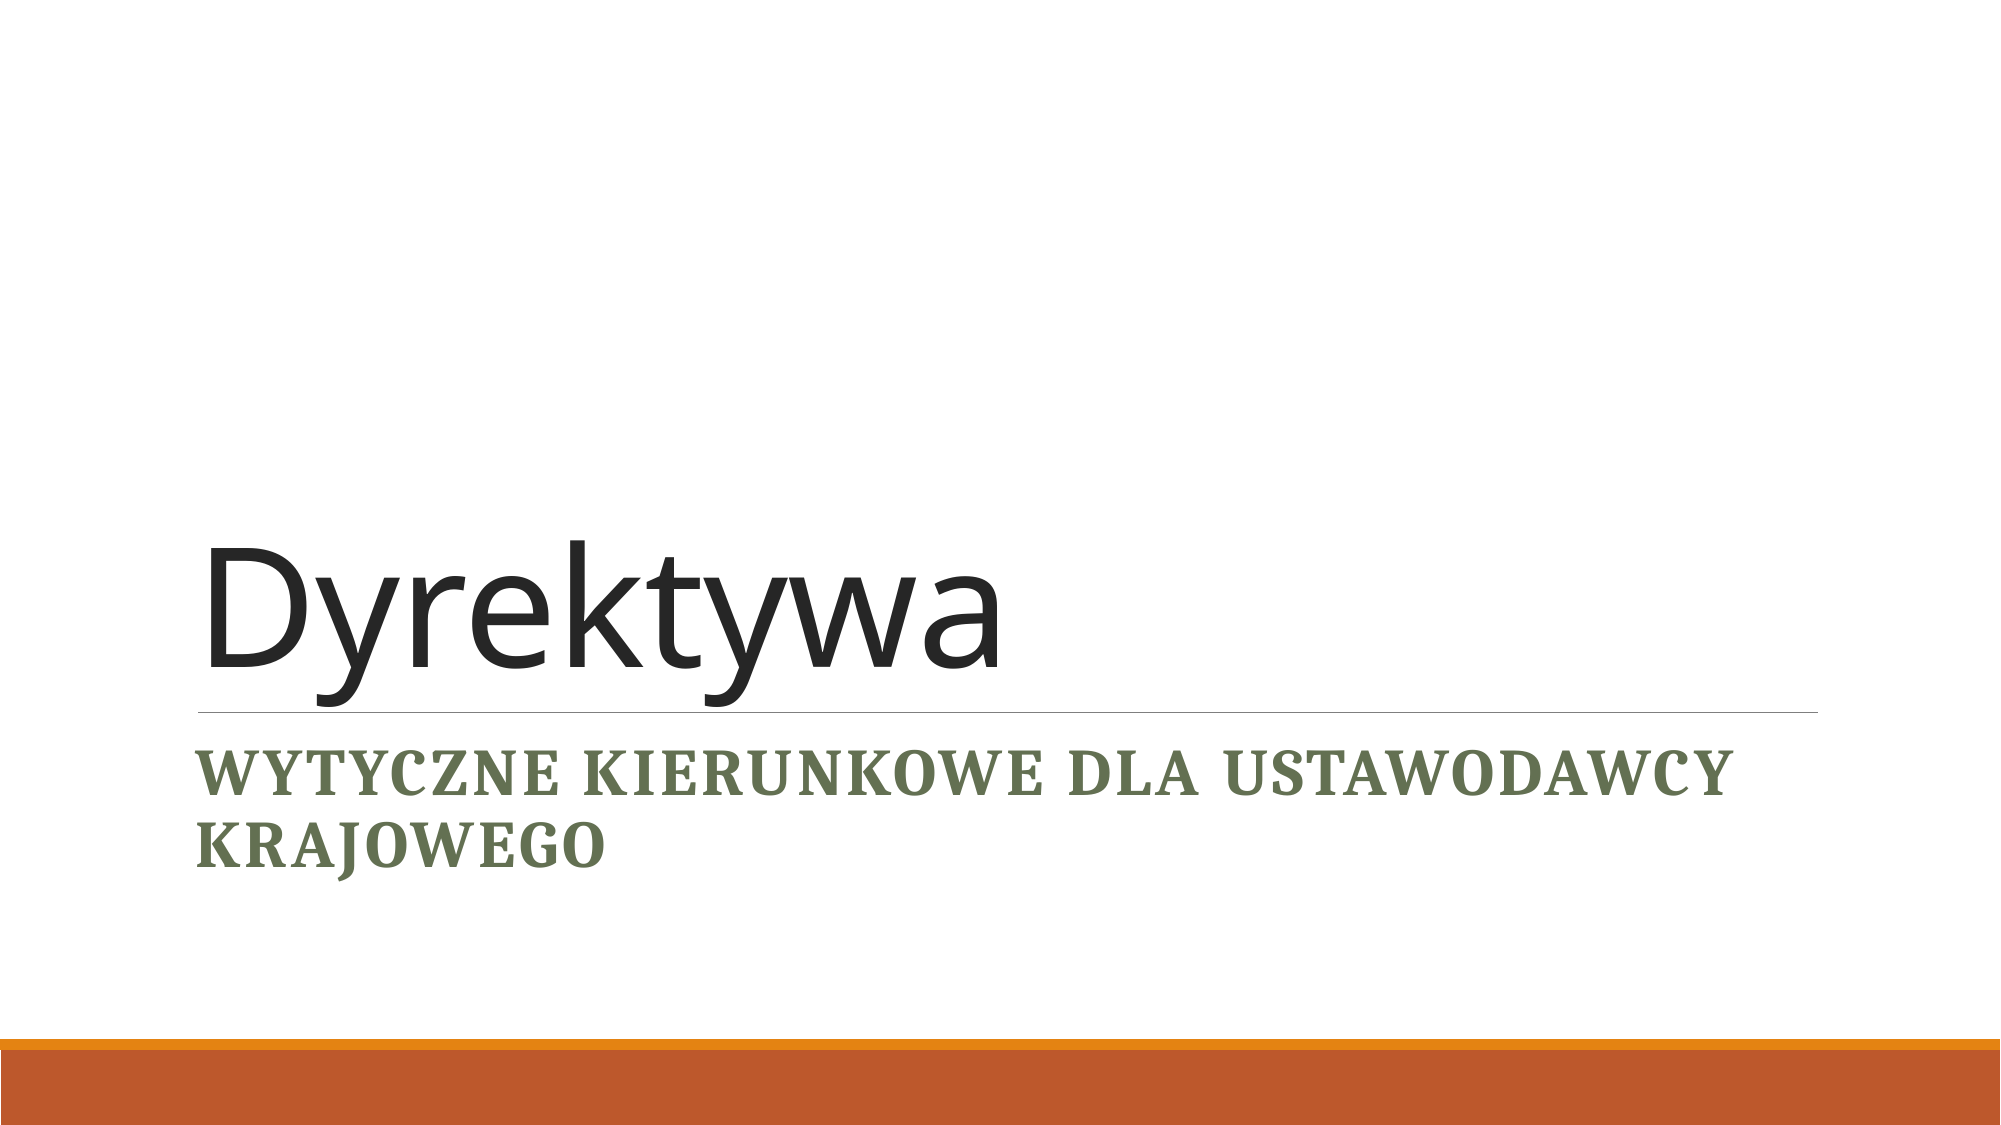

# Dyrektywa
Wytyczne kierunkowe dla ustawodawcy krajowego